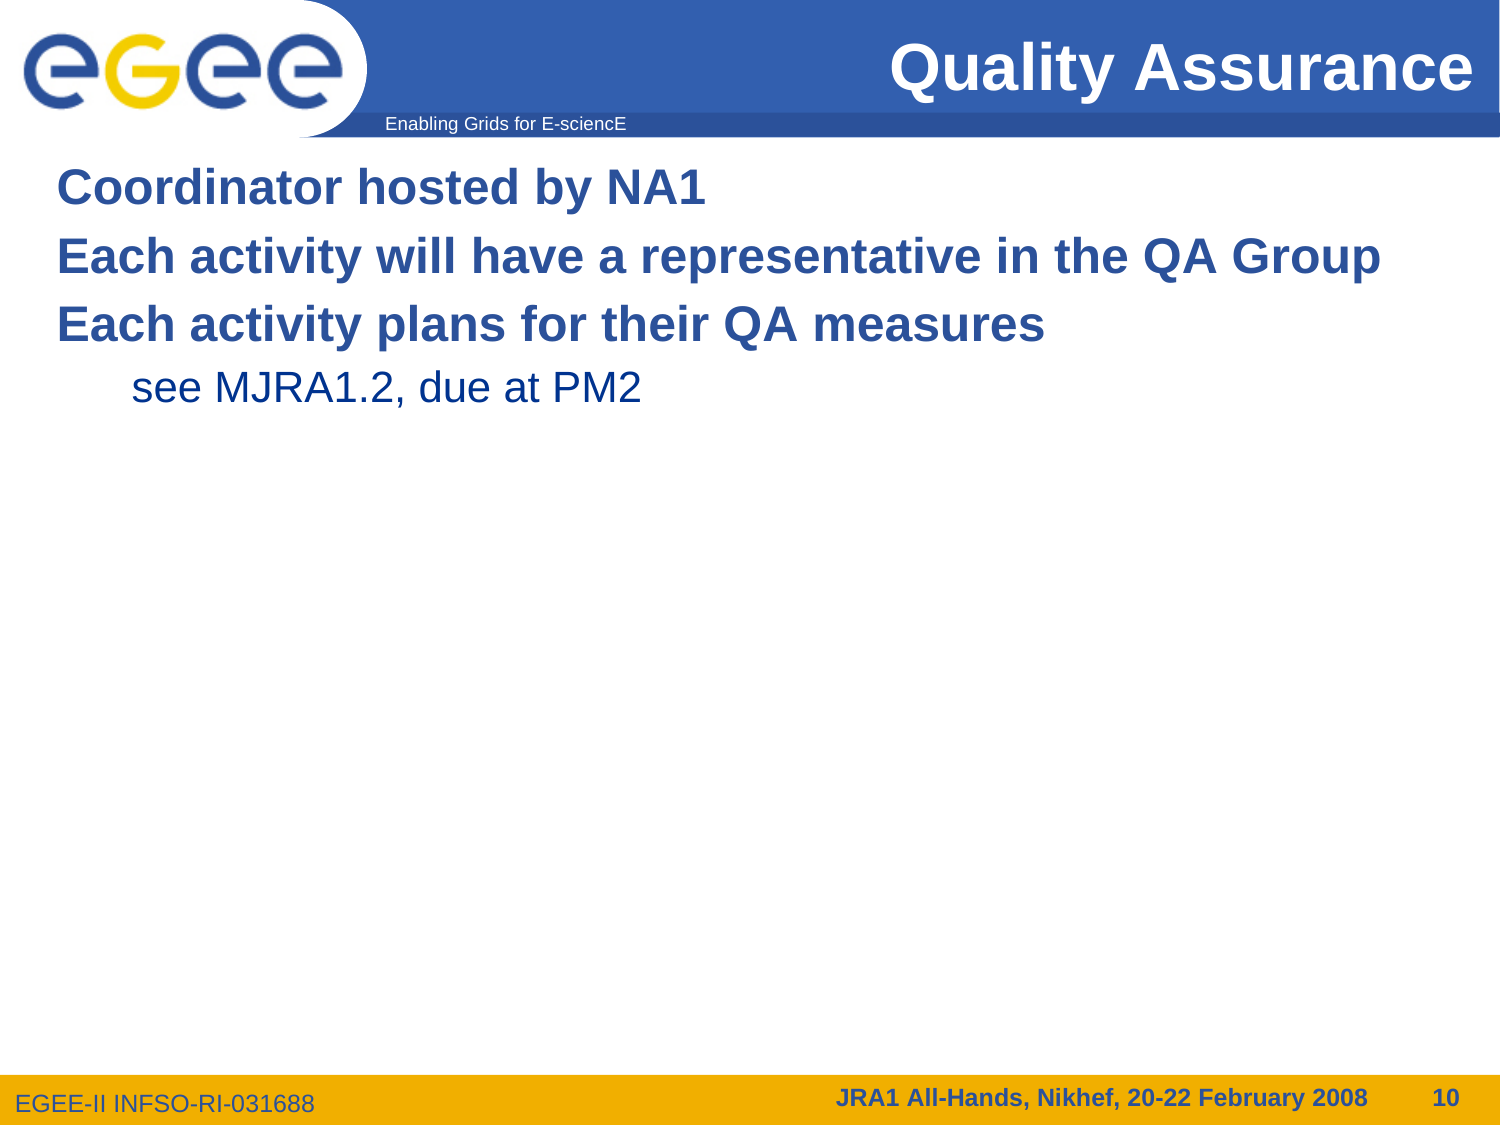

# Quality Assurance
Coordinator hosted by NA1
Each activity will have a representative in the QA Group
Each activity plans for their QA measures
see MJRA1.2, due at PM2
JRA1 All-Hands, Nikhef, 20-22 February 2008
10